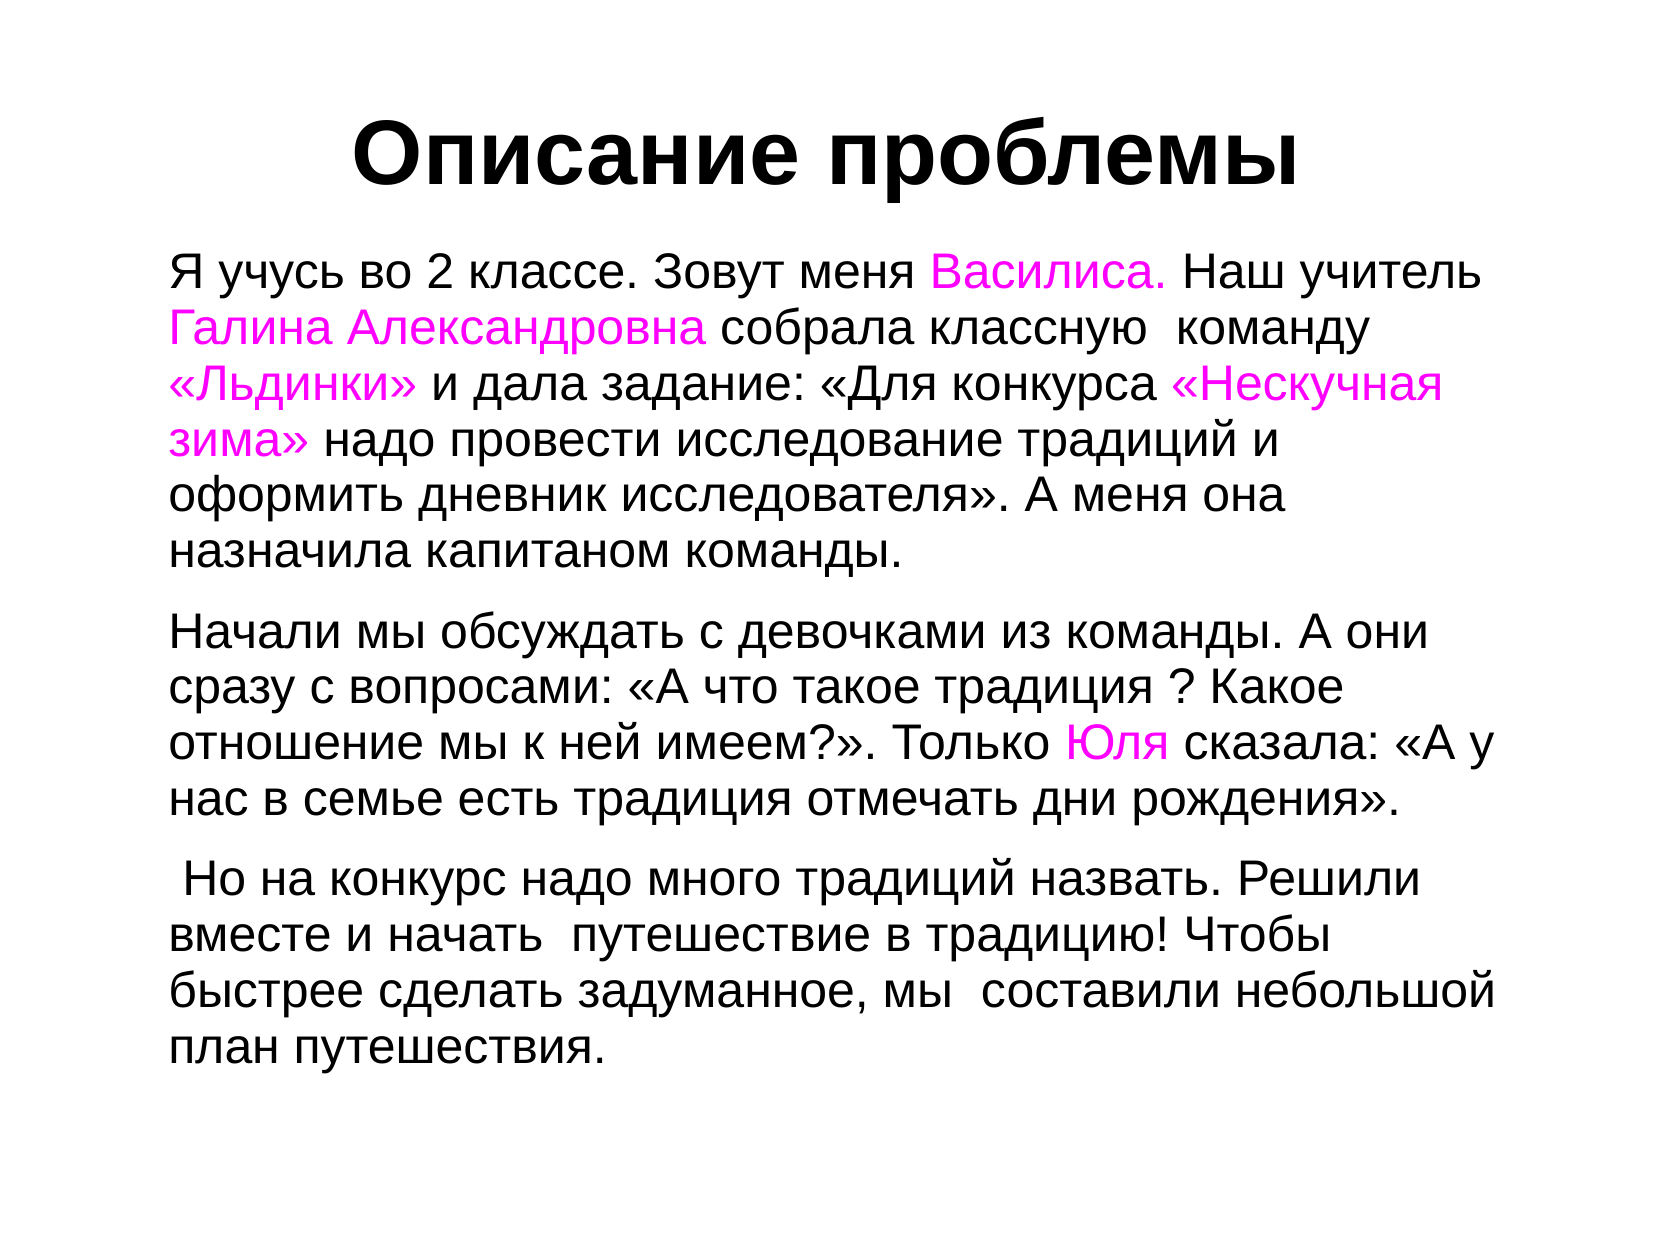

# Описание проблемы
Я учусь во 2 классе. Зовут меня Василиса. Наш учитель Галина Александровна собрала классную команду «Льдинки» и дала задание: «Для конкурса «Нескучная зима» надо провести исследование традиций и оформить дневник исследователя». А меня она назначила капитаном команды.
Начали мы обсуждать с девочками из команды. А они сразу с вопросами: «А что такое традиция ? Какое отношение мы к ней имеем?». Только Юля сказала: «А у нас в семье есть традиция отмечать дни рождения».
 Но на конкурс надо много традиций назвать. Решили вместе и начать путешествие в традицию! Чтобы быстрее сделать задуманное, мы составили небольшой план путешествия.